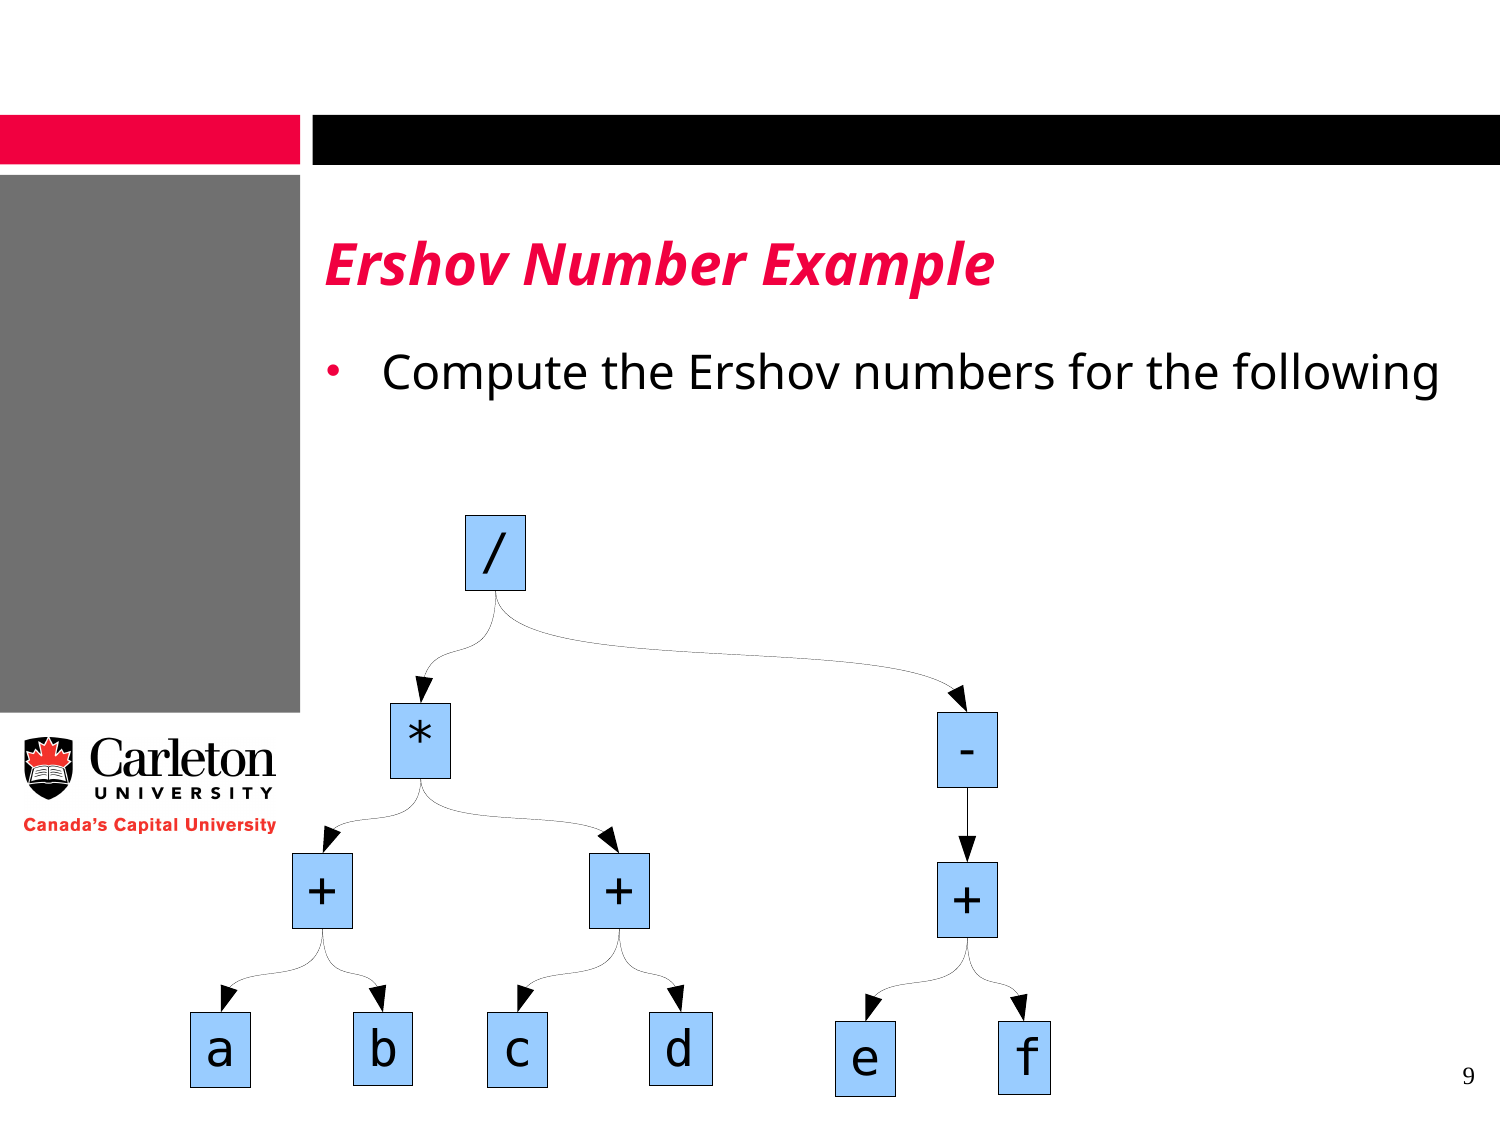

# Ershov Number Example
Compute the Ershov numbers for the following
/
*
-
+
+
+
a
b
c
d
e
f
9